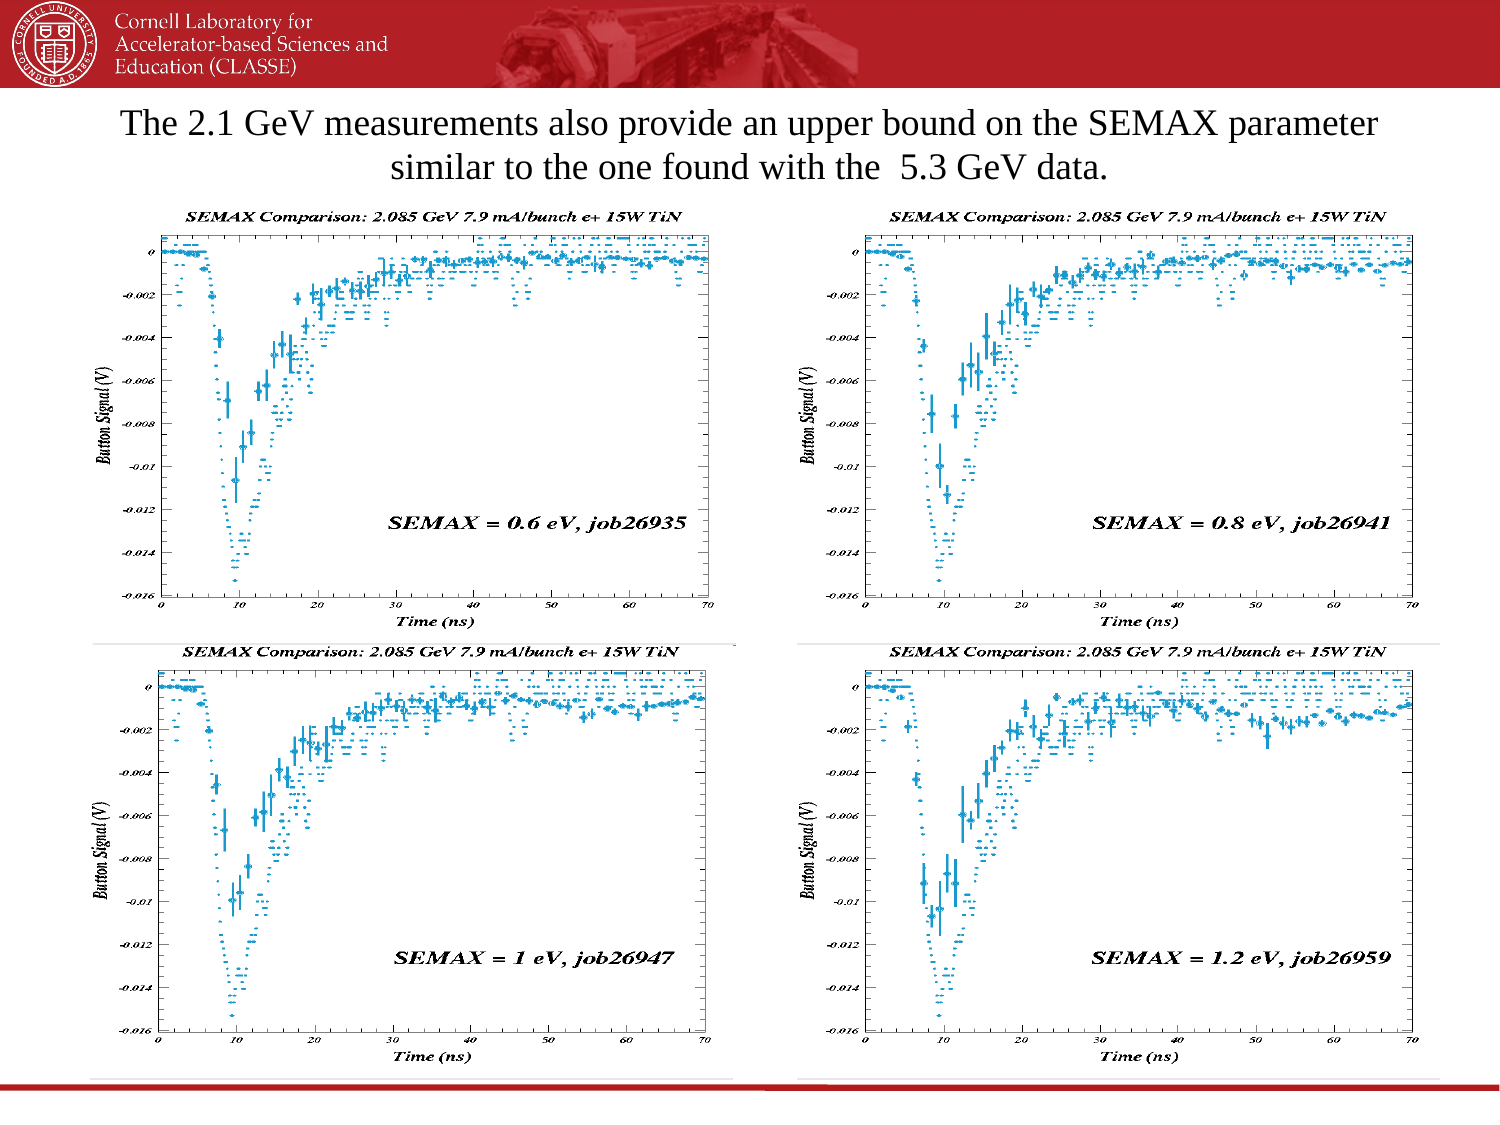

The 2.1 GeV measurements also provide an upper bound on the SEMAX parameter
similar to the one found with the 5.3 GeV data.